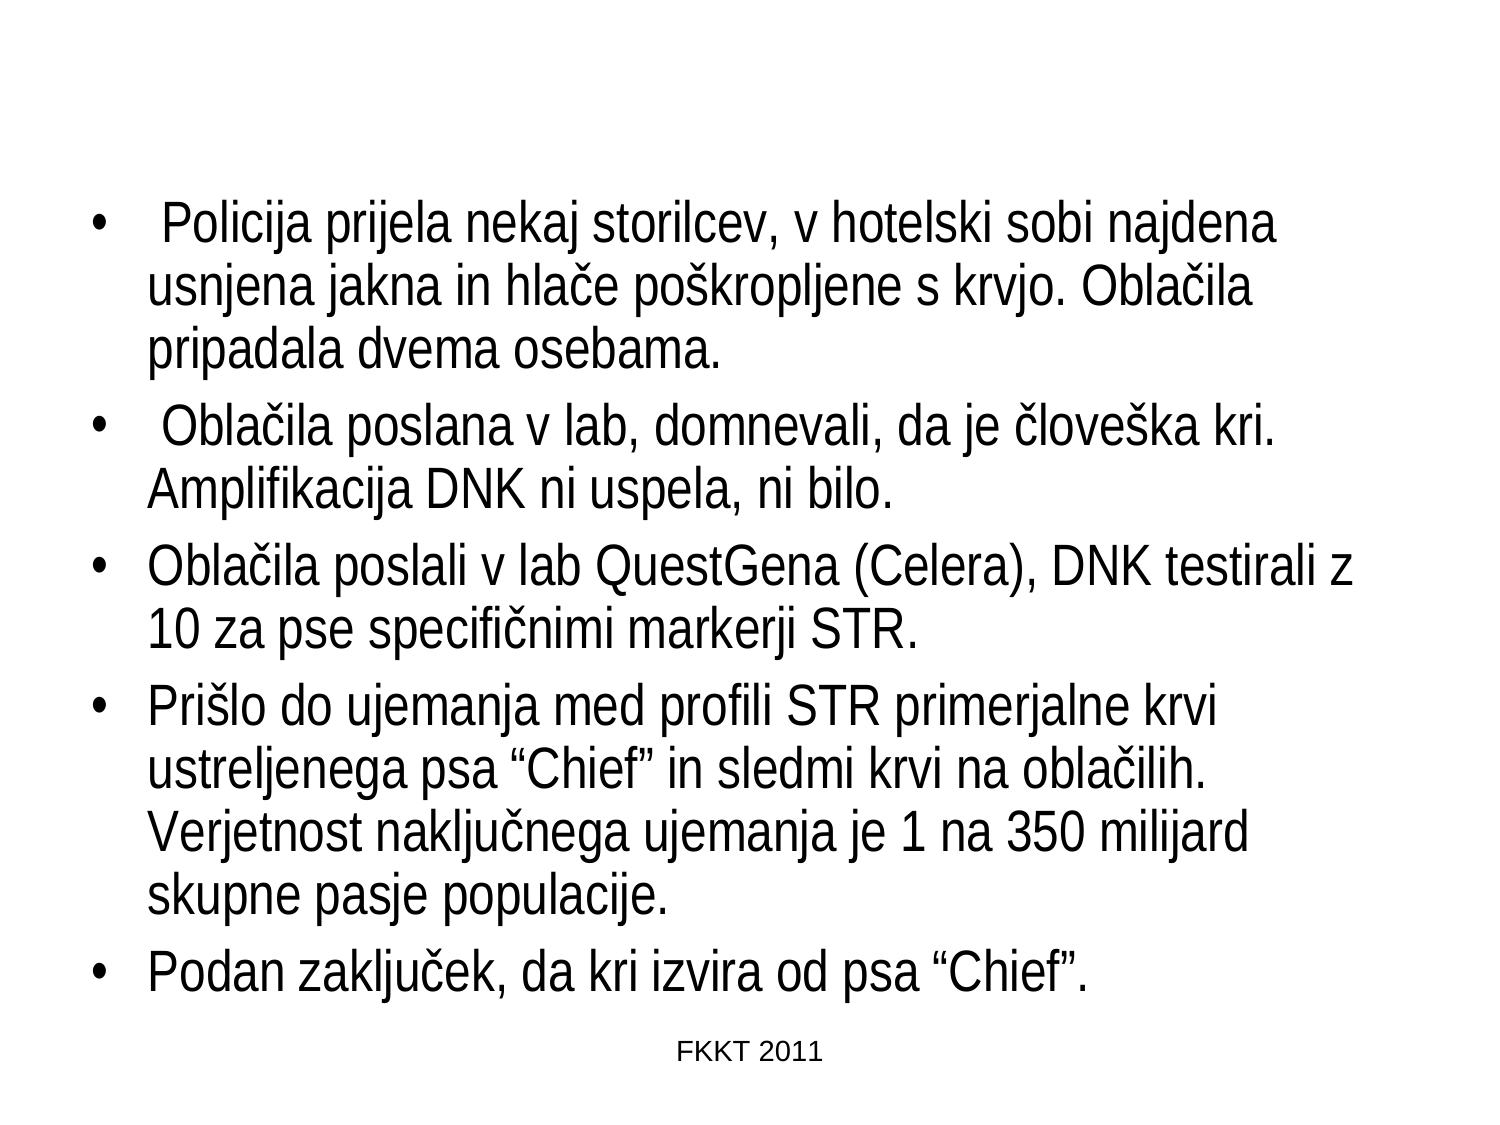

# Policija prijela nekaj storilcev, v hotelski sobi najdena usnjena jakna in hlače poškropljene s krvjo. Oblačila pripadala dvema osebama.
 Oblačila poslana v lab, domnevali, da je človeška kri. Amplifikacija DNK ni uspela, ni bilo.
Oblačila poslali v lab QuestGena (Celera), DNK testirali z 10 za pse specifičnimi markerji STR.
Prišlo do ujemanja med profili STR primerjalne krvi ustreljenega psa “Chief” in sledmi krvi na oblačilih. Verjetnost naključnega ujemanja je 1 na 350 milijard skupne pasje populacije.
Podan zaključek, da kri izvira od psa “Chief”.
FKKT 2011